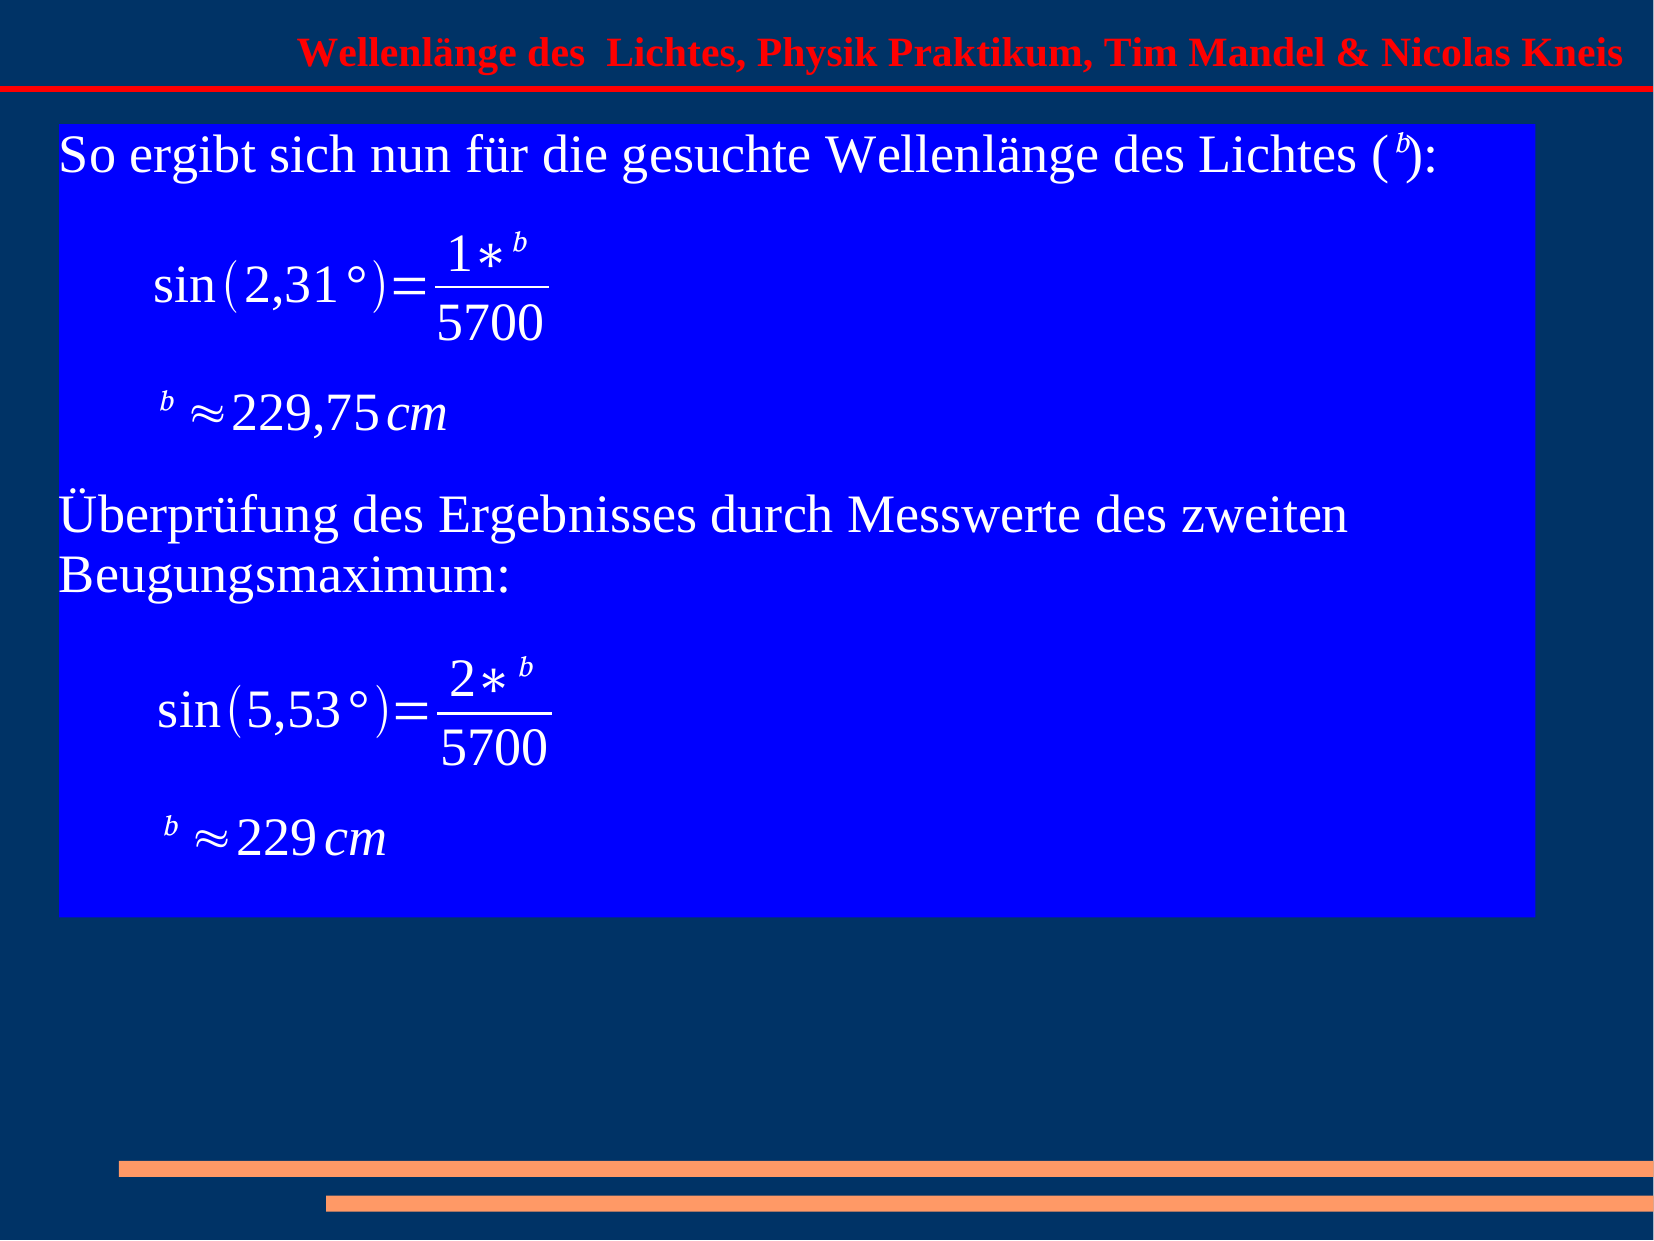

Wellenlänge des Lichtes, Physik Praktikum, Tim Mandel & Nicolas Kneis
So ergibt sich nun für die gesuchte Wellenlänge des Lichtes ():
Überprüfung des Ergebnisses durch Messwerte des zweiten Beugungsmaximum: